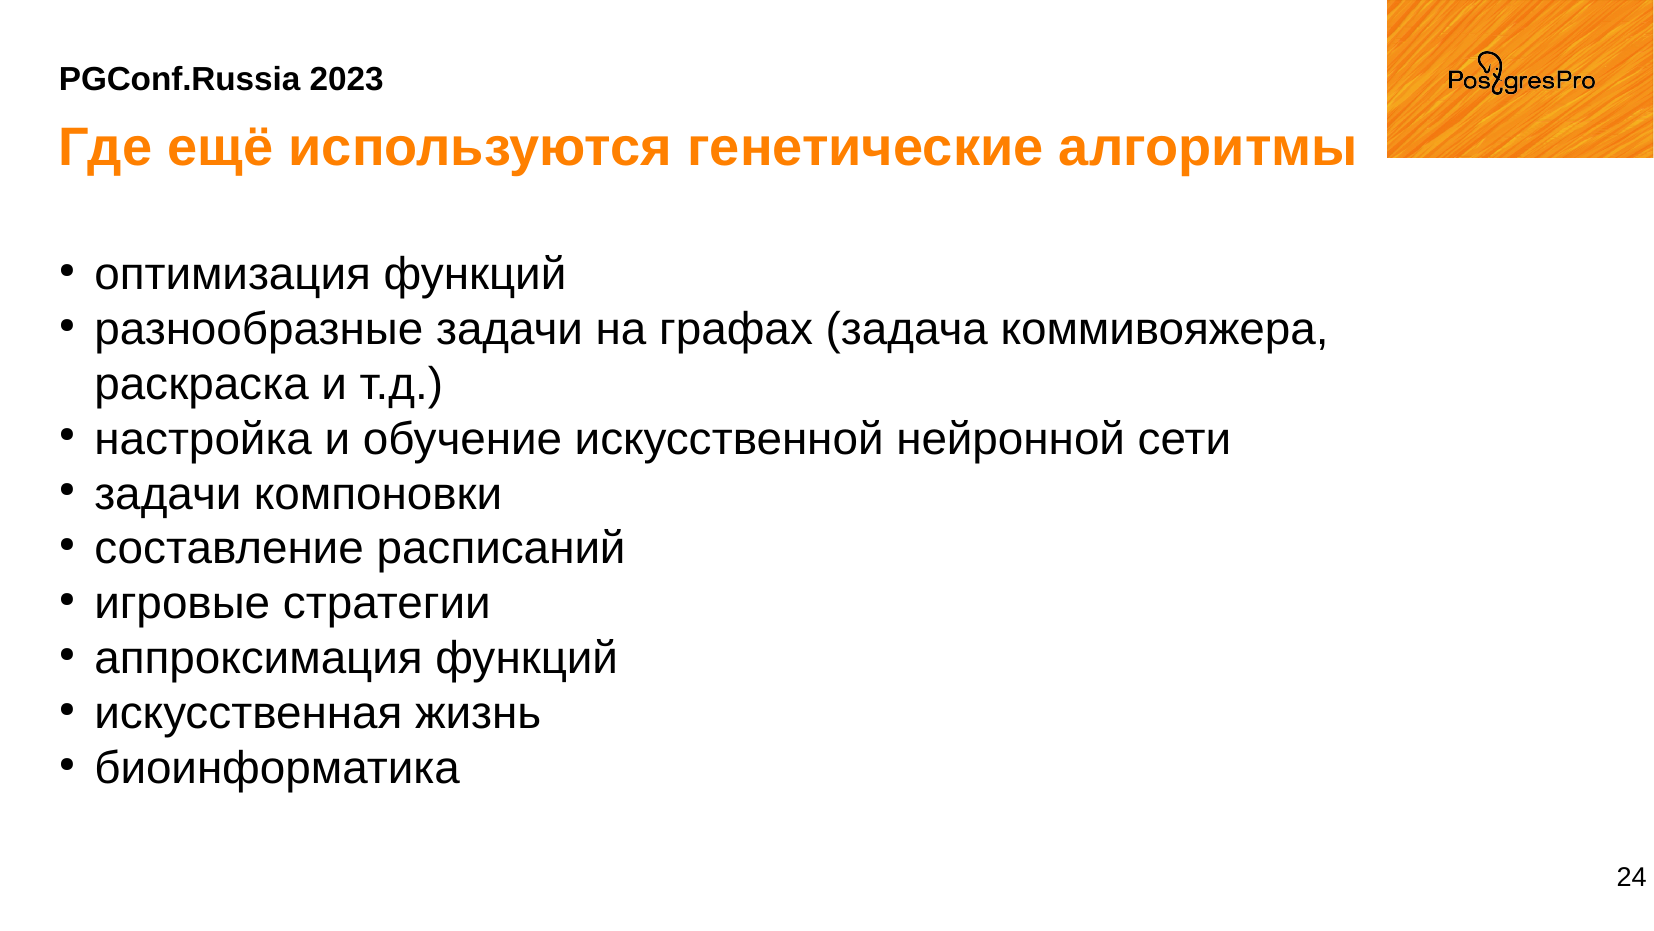

PGConf.Russia 2023
Где ещё используются генетические алгоритмы
оптимизация функций
разнообразные задачи на графах (задача коммивояжера, раскраска и т.д.)
настройка и обучение искусственной нейронной сети
задачи компоновки
составление расписаний
игровые стратегии
аппроксимация функций
искусственная жизнь
биоинформатика